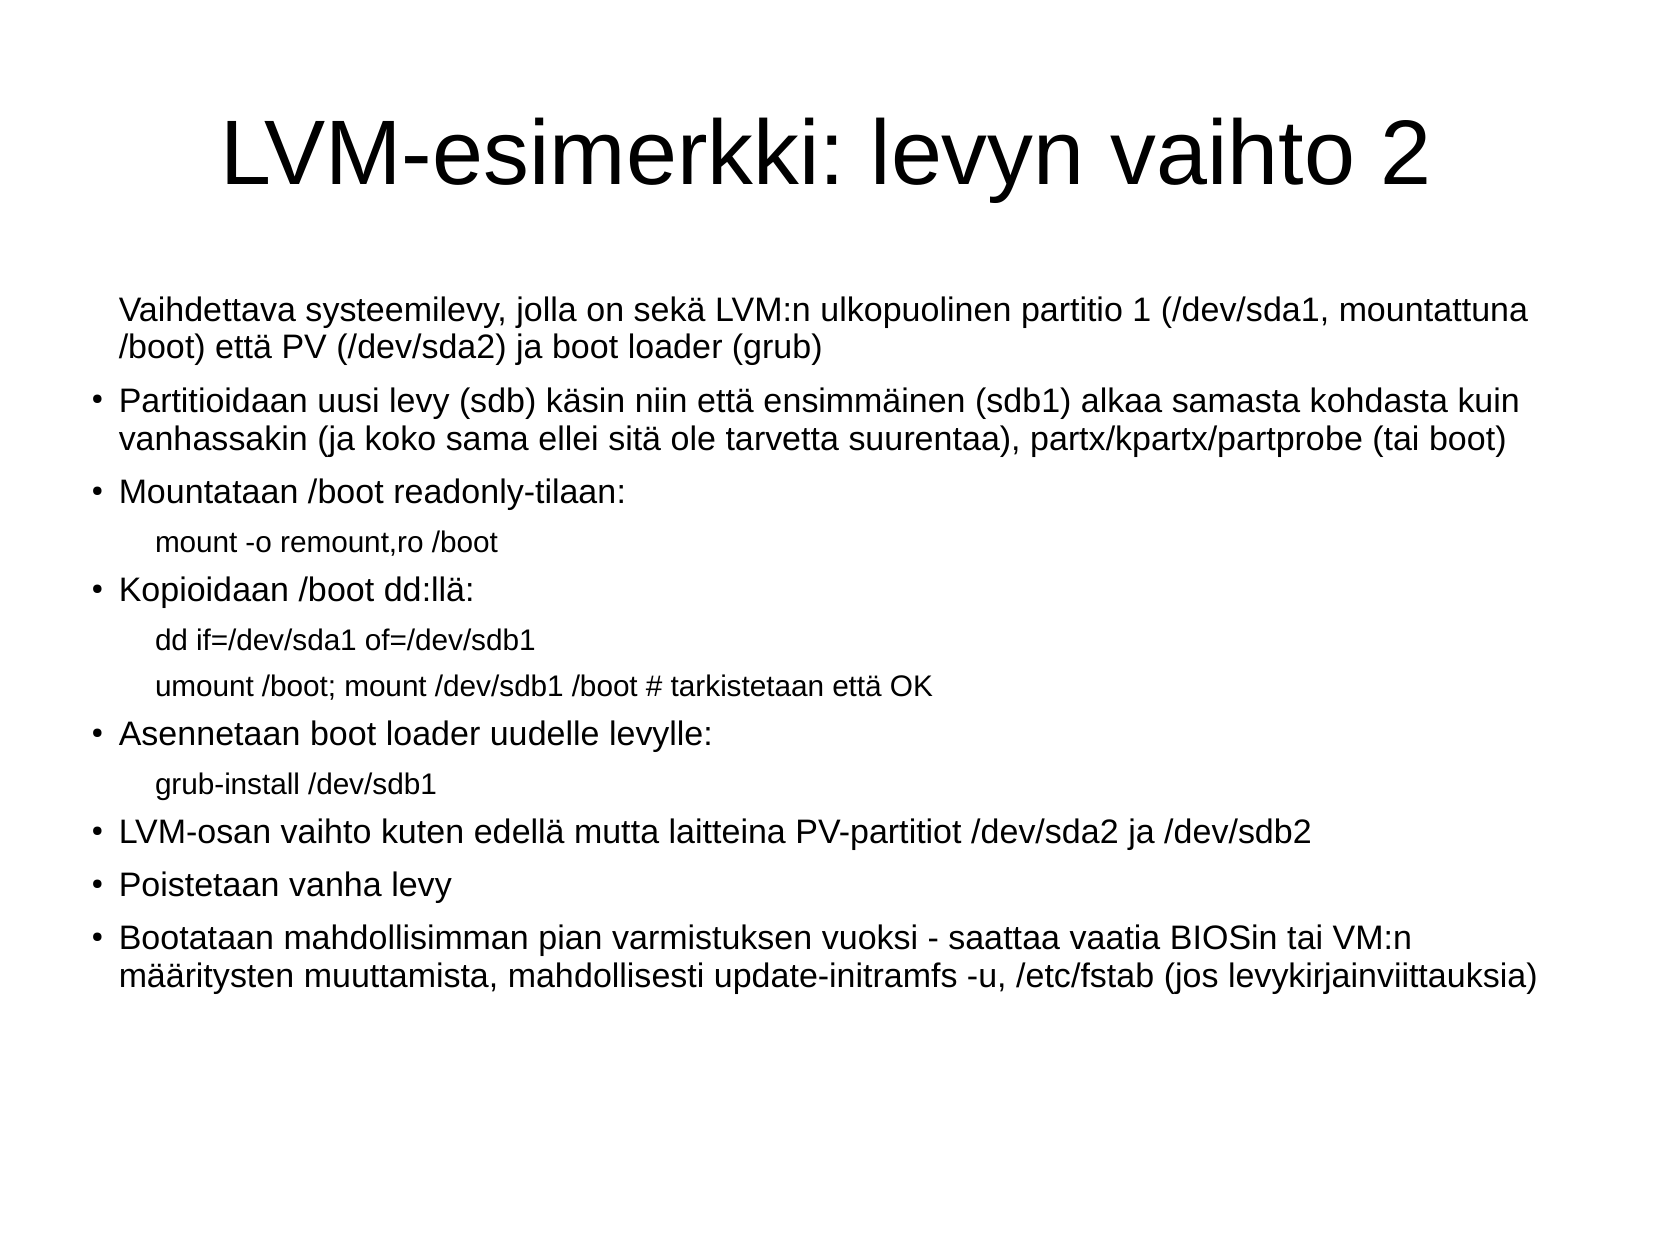

# LVM-esimerkki: levyn vaihto 2
Vaihdettava systeemilevy, jolla on sekä LVM:n ulkopuolinen partitio 1 (/dev/sda1, mountattuna /boot) että PV (/dev/sda2) ja boot loader (grub)
Partitioidaan uusi levy (sdb) käsin niin että ensimmäinen (sdb1) alkaa samasta kohdasta kuin vanhassakin (ja koko sama ellei sitä ole tarvetta suurentaa), partx/kpartx/partprobe (tai boot)
Mountataan /boot readonly-tilaan:
mount -o remount,ro /boot
Kopioidaan /boot dd:llä:
dd if=/dev/sda1 of=/dev/sdb1
umount /boot; mount /dev/sdb1 /boot # tarkistetaan että OK
Asennetaan boot loader uudelle levylle:
grub-install /dev/sdb1
LVM-osan vaihto kuten edellä mutta laitteina PV-partitiot /dev/sda2 ja /dev/sdb2
Poistetaan vanha levy
Bootataan mahdollisimman pian varmistuksen vuoksi - saattaa vaatia BIOSin tai VM:n määritysten muuttamista, mahdollisesti update-initramfs -u, /etc/fstab (jos levykirjainviittauksia)